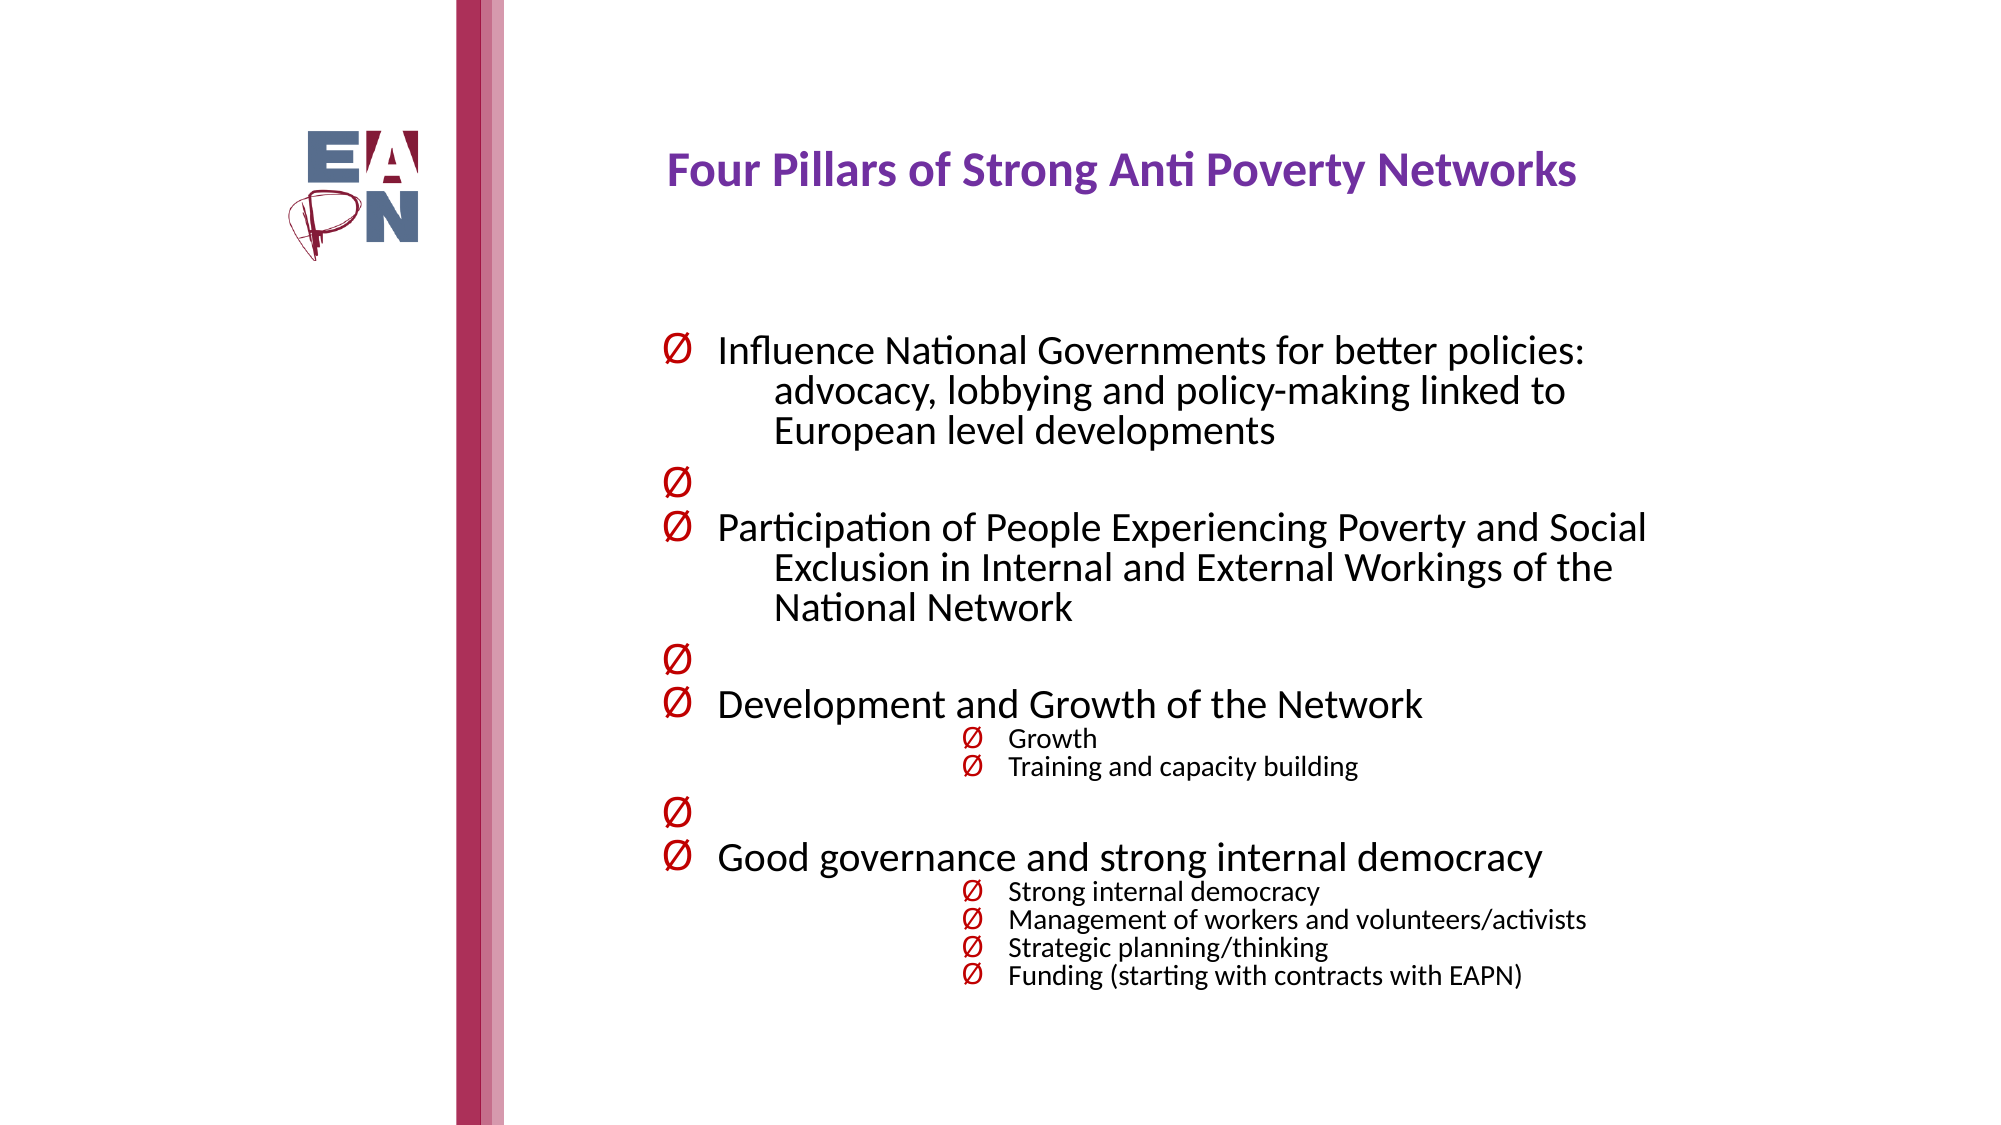

Four Pillars of Strong Anti Poverty Networks
Influence National Governments for better policies: advocacy, lobbying and policy-making linked to European level developments
Participation of People Experiencing Poverty and Social Exclusion in Internal and External Workings of the National Network
Development and Growth of the Network
Growth
Training and capacity building
Good governance and strong internal democracy
Strong internal democracy
Management of workers and volunteers/activists
Strategic planning/thinking
Funding (starting with contracts with EAPN)